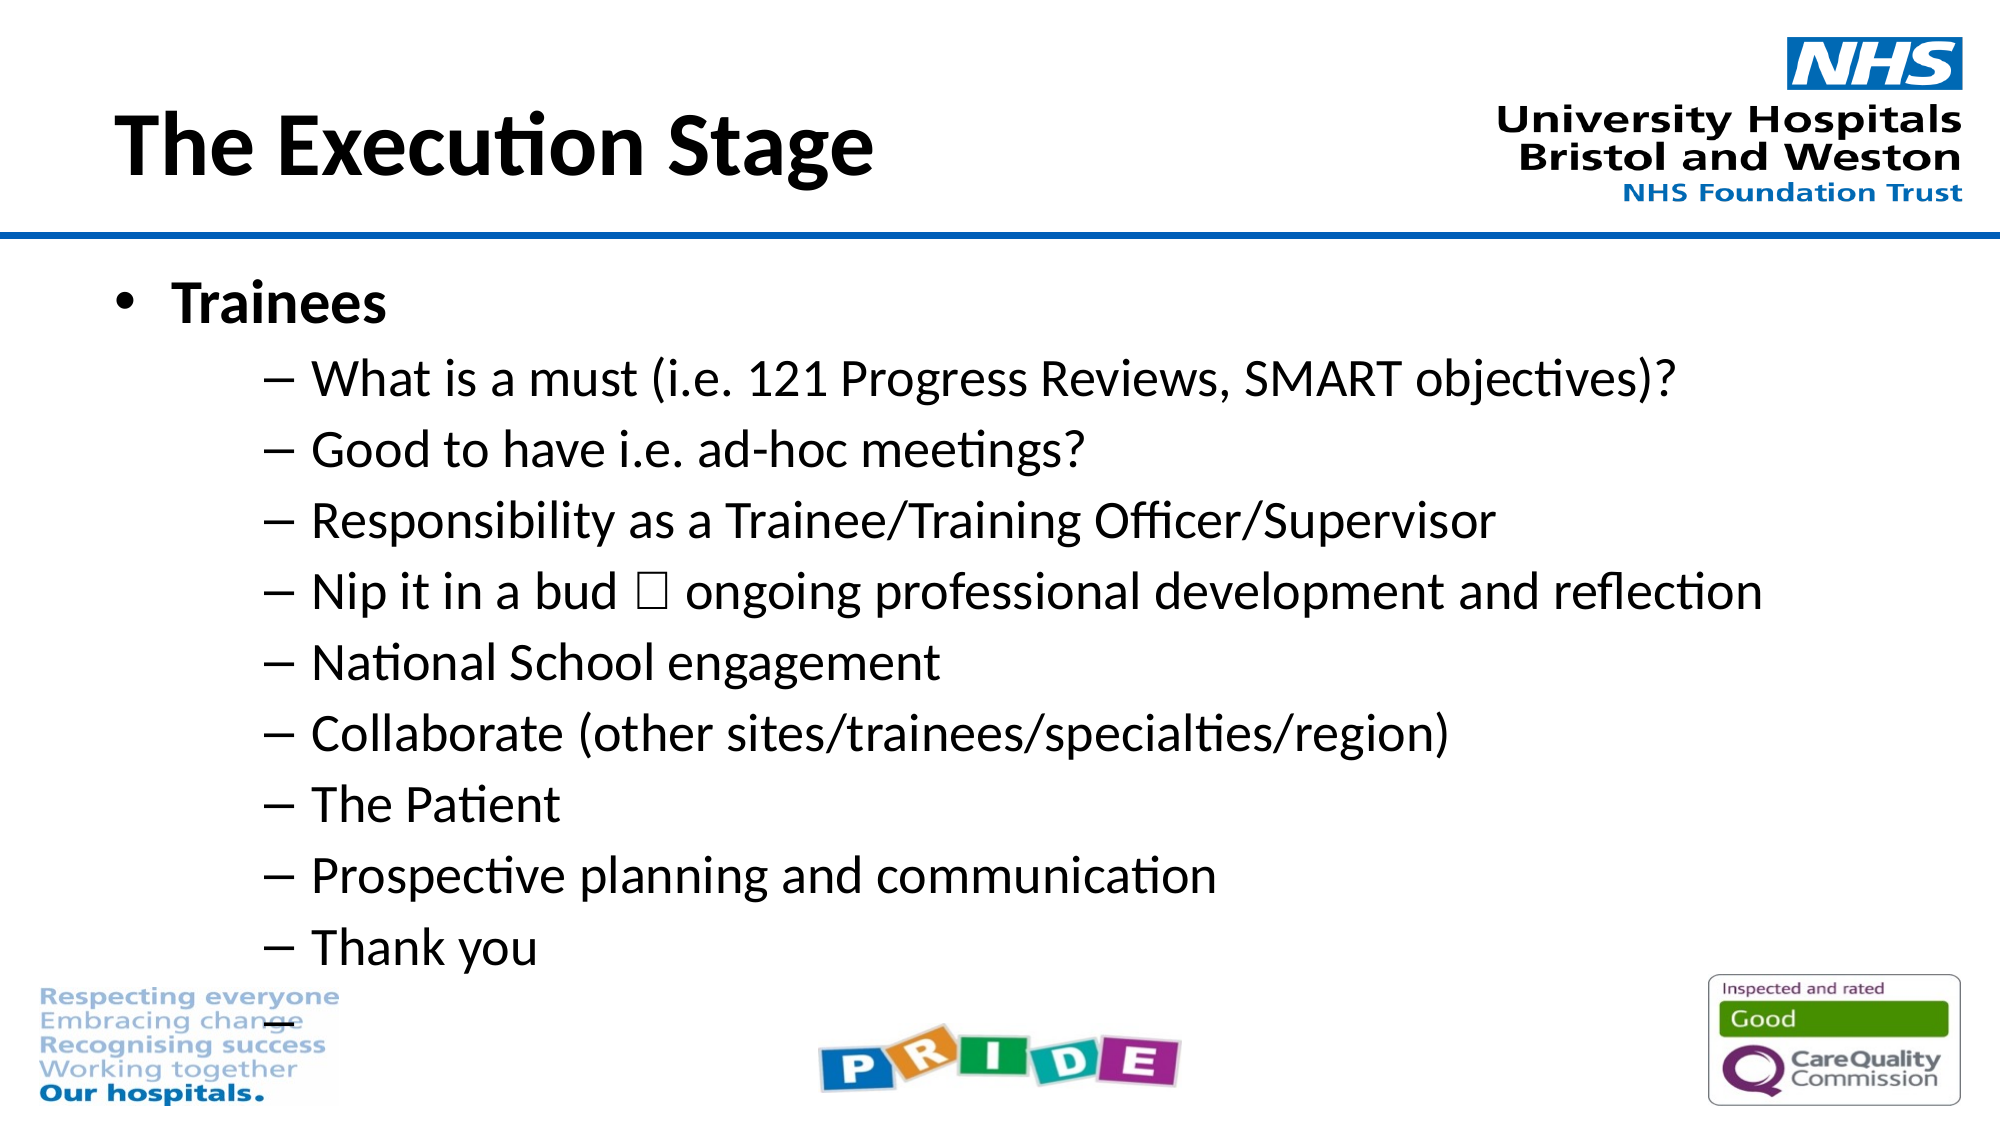

# The Execution Stage
Trainees
What is a must (i.e. 121 Progress Reviews, SMART objectives)?
Good to have i.e. ad-hoc meetings?
Responsibility as a Trainee/Training Officer/Supervisor
Nip it in a bud  ongoing professional development and reflection
National School engagement
Collaborate (other sites/trainees/specialties/region)
The Patient
Prospective planning and communication
Thank you